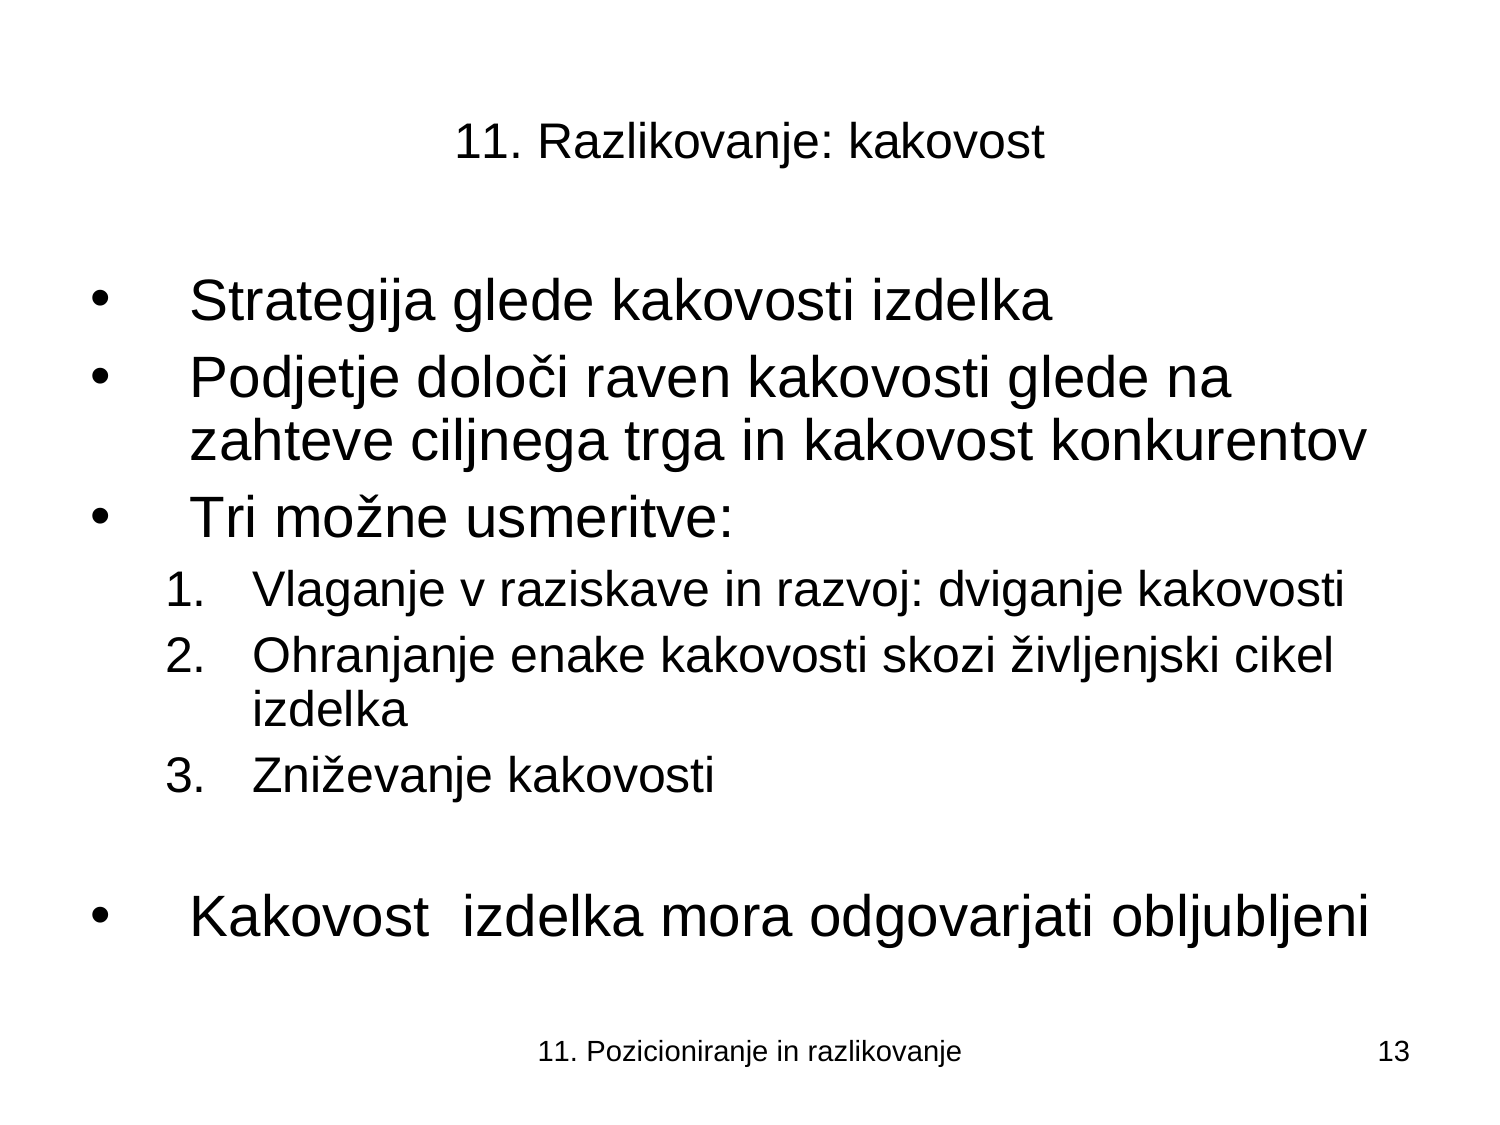

# 11. Razlikovanje: kakovost
Strategija glede kakovosti izdelka
Podjetje določi raven kakovosti glede na zahteve ciljnega trga in kakovost konkurentov
Tri možne usmeritve:
Vlaganje v raziskave in razvoj: dviganje kakovosti
Ohranjanje enake kakovosti skozi življenjski cikel izdelka
Zniževanje kakovosti
Kakovost izdelka mora odgovarjati obljubljeni
11. Pozicioniranje in razlikovanje